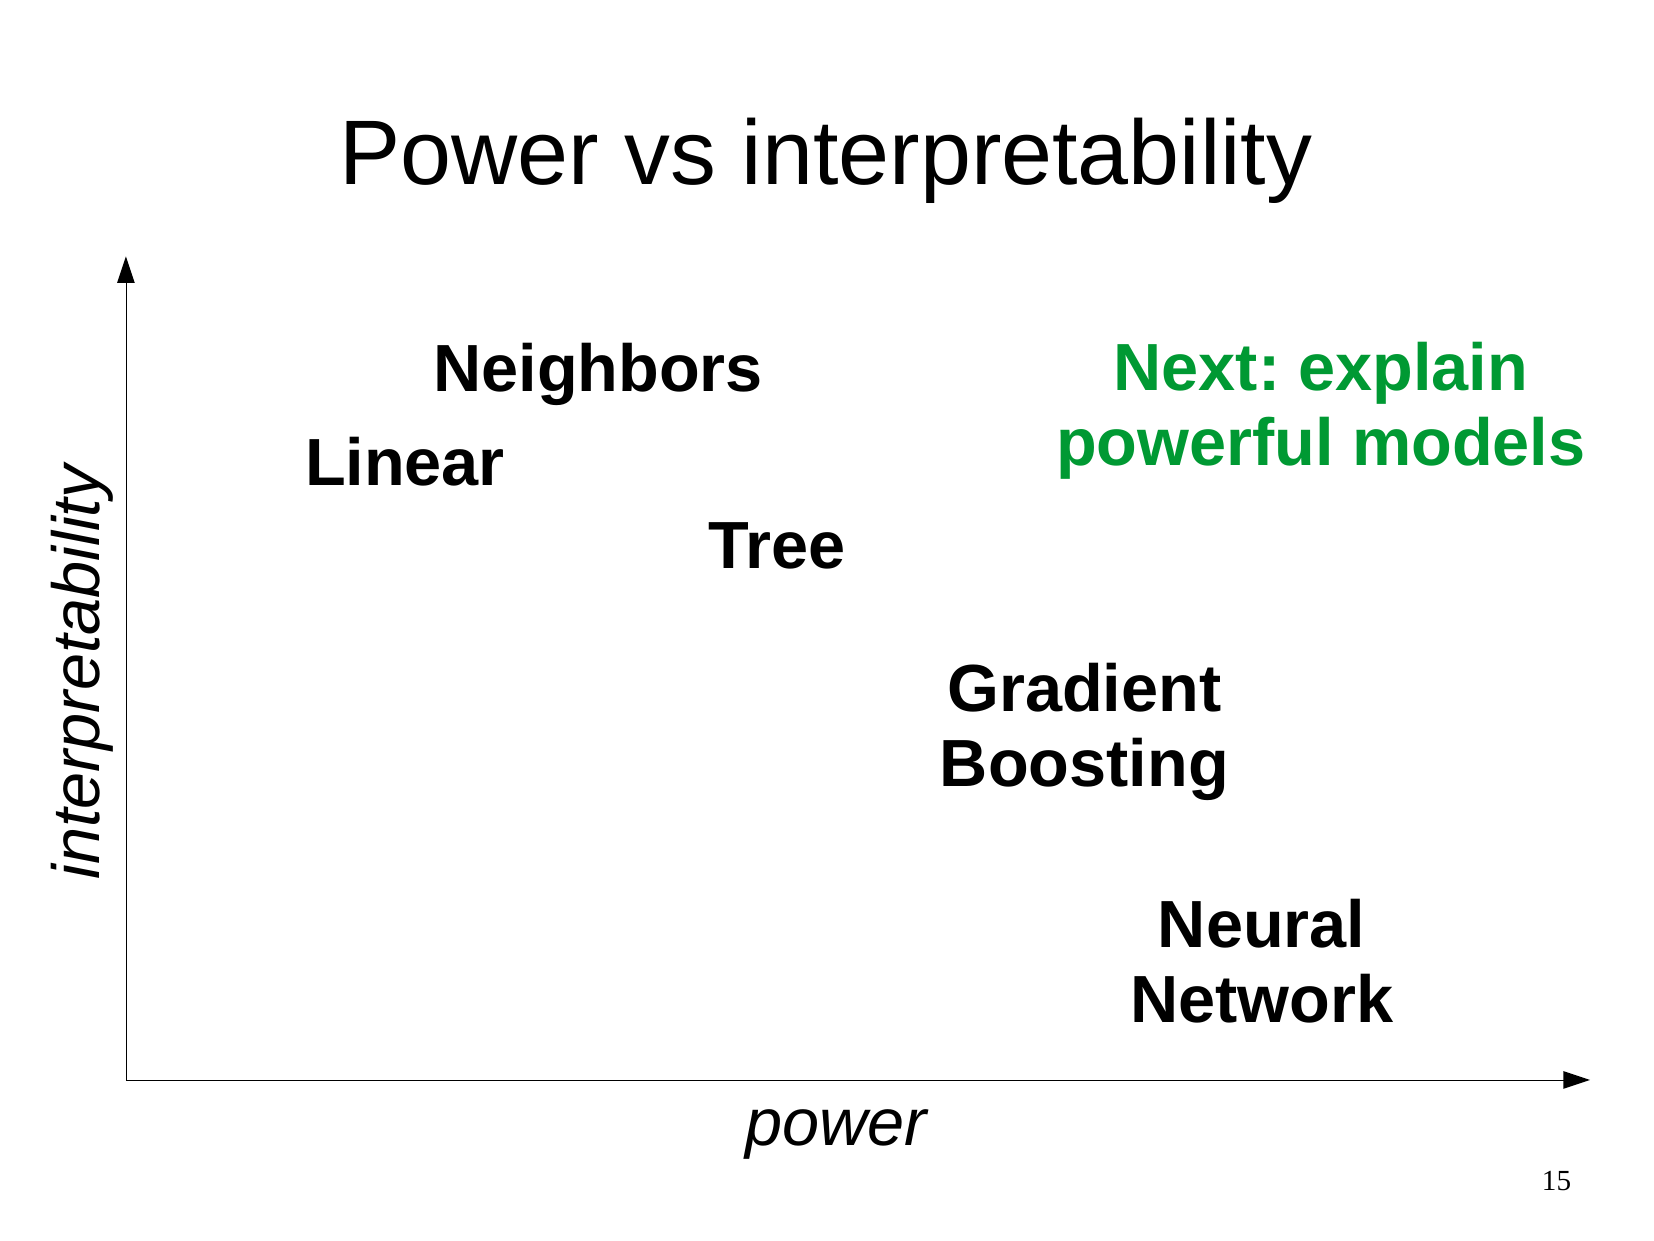

# Power vs interpretability
Next: explain
powerful models
Neighbors
Linear
Tree
interpretability
Gradient
Boosting
Neural
Network
power
15